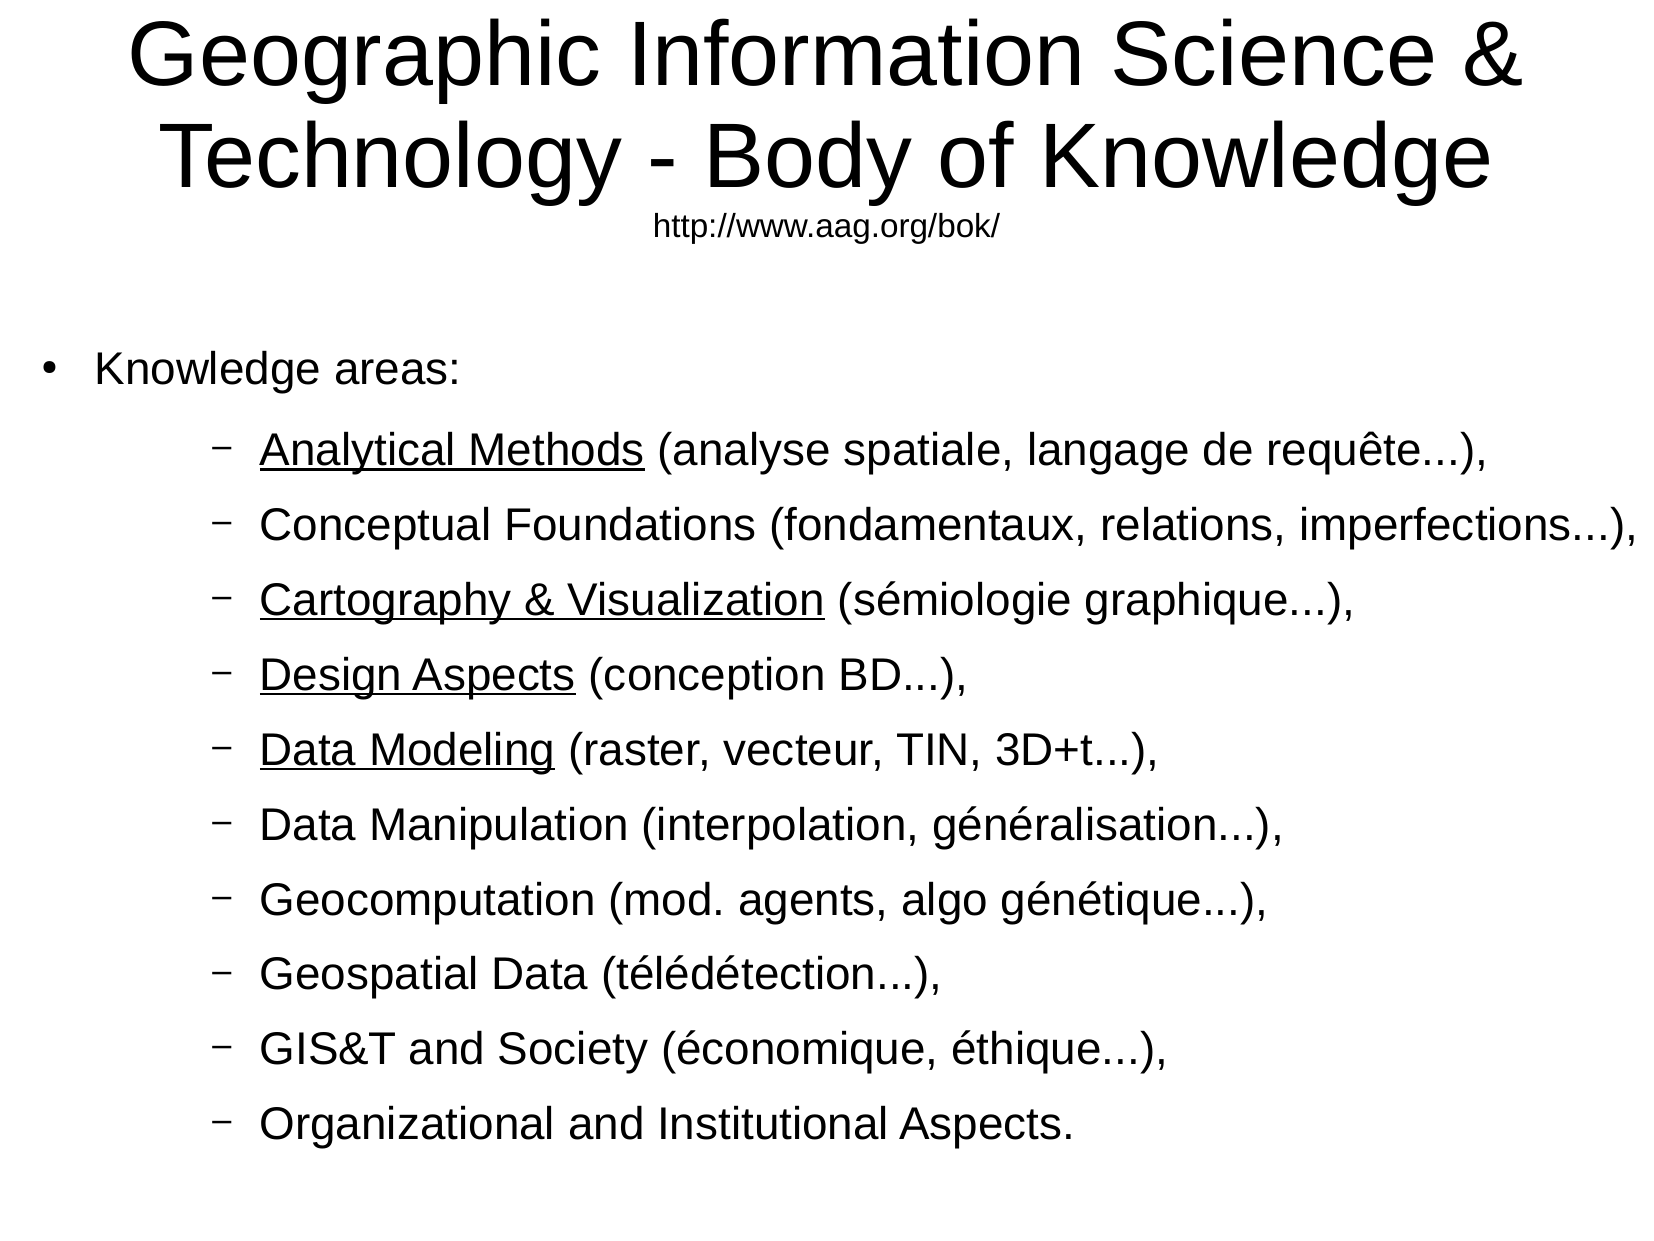

# Geographic Information Science & Technology - Body of Knowledge http://www.aag.org/bok/
Knowledge areas:
Analytical Methods (analyse spatiale, langage de requête...),
Conceptual Foundations (fondamentaux, relations, imperfections...),
Cartography & Visualization (sémiologie graphique...),
Design Aspects (conception BD...),
Data Modeling (raster, vecteur, TIN, 3D+t...),
Data Manipulation (interpolation, généralisation...),
Geocomputation (mod. agents, algo génétique...),
Geospatial Data (télédétection...),
GIS&T and Society (économique, éthique...),
Organizational and Institutional Aspects.